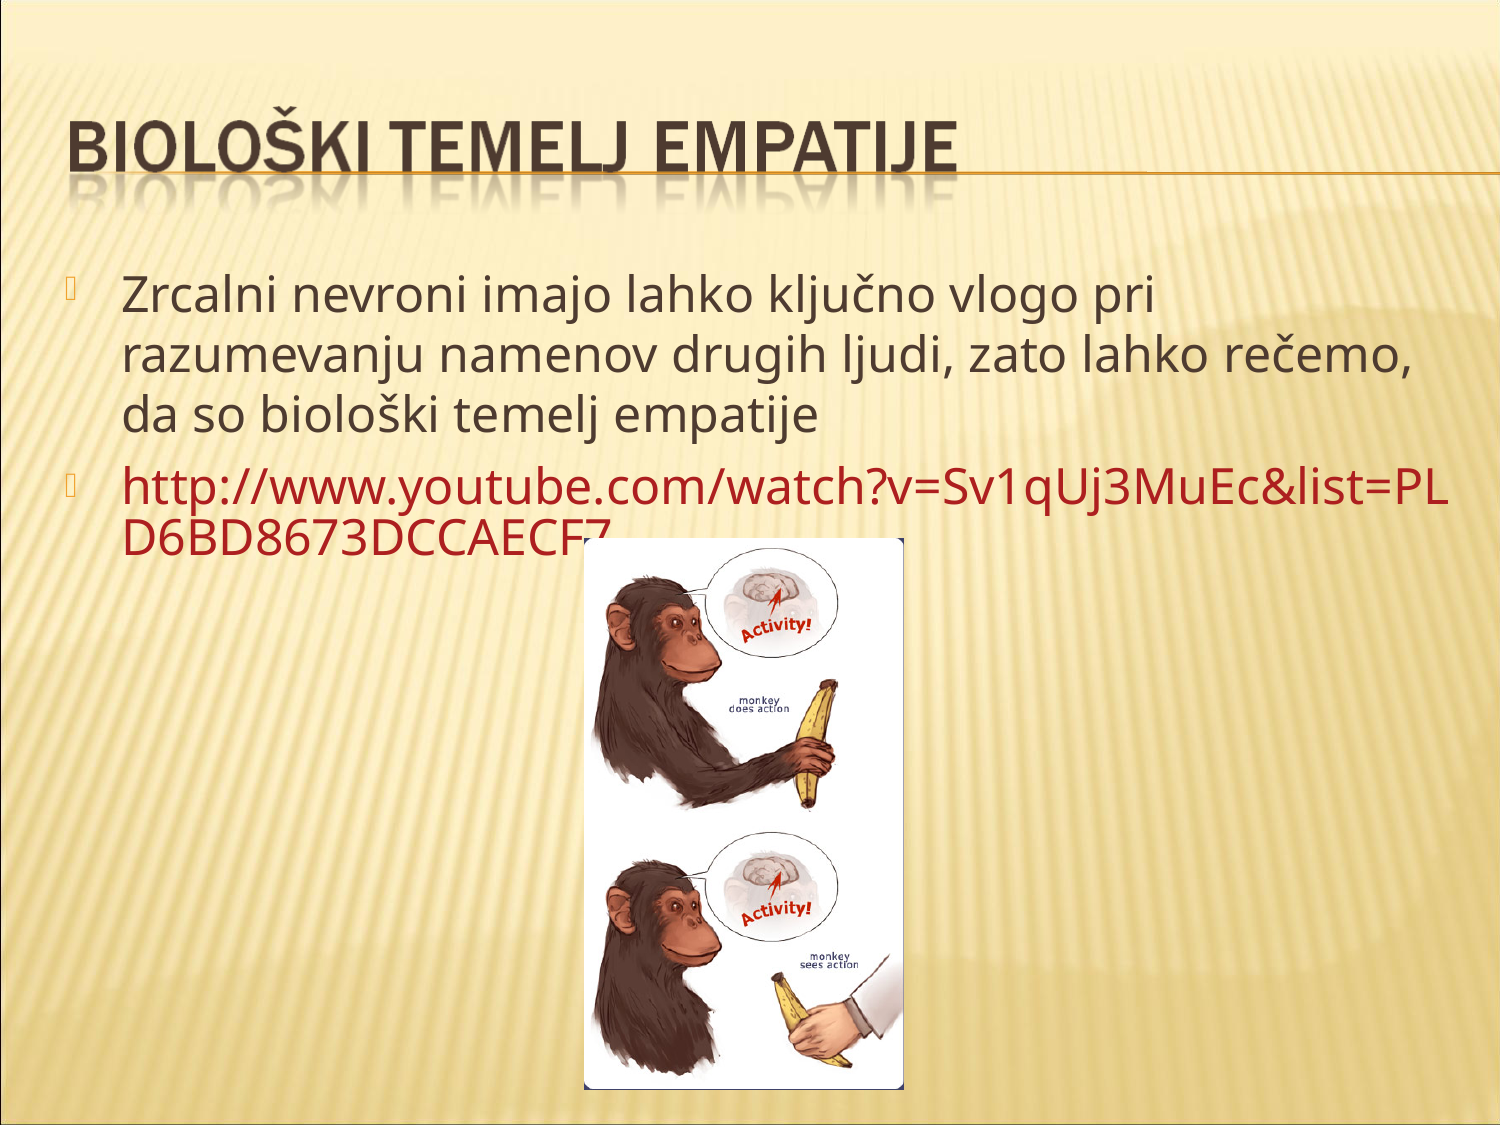

# Zrcalni nevroni imajo lahko ključno vlogo pri razumevanju namenov drugih ljudi, zato lahko rečemo, da so biološki temelj empatije
http://www.youtube.com/watch?v=Sv1qUj3MuEc&list=PLD6BD8673DCCAECF7